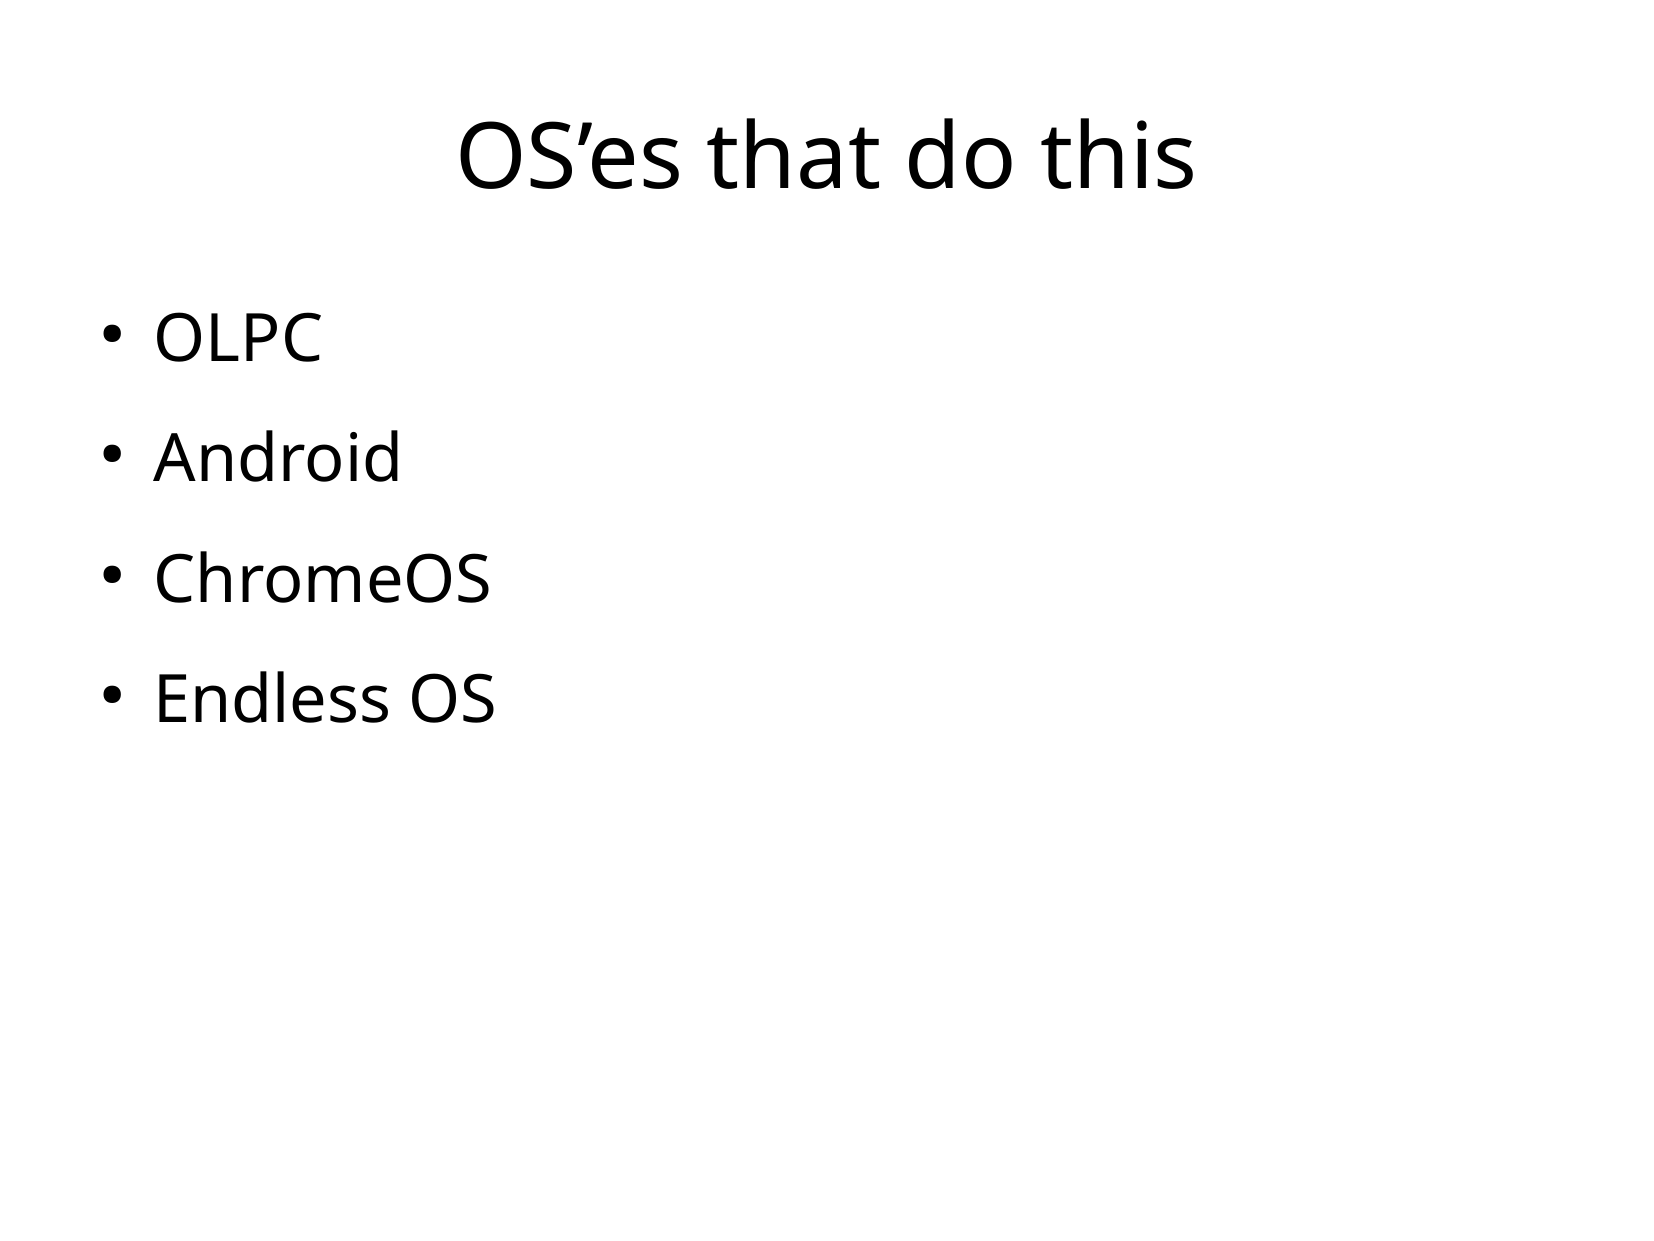

# OS’es that do this
OLPC
Android
ChromeOS
Endless OS